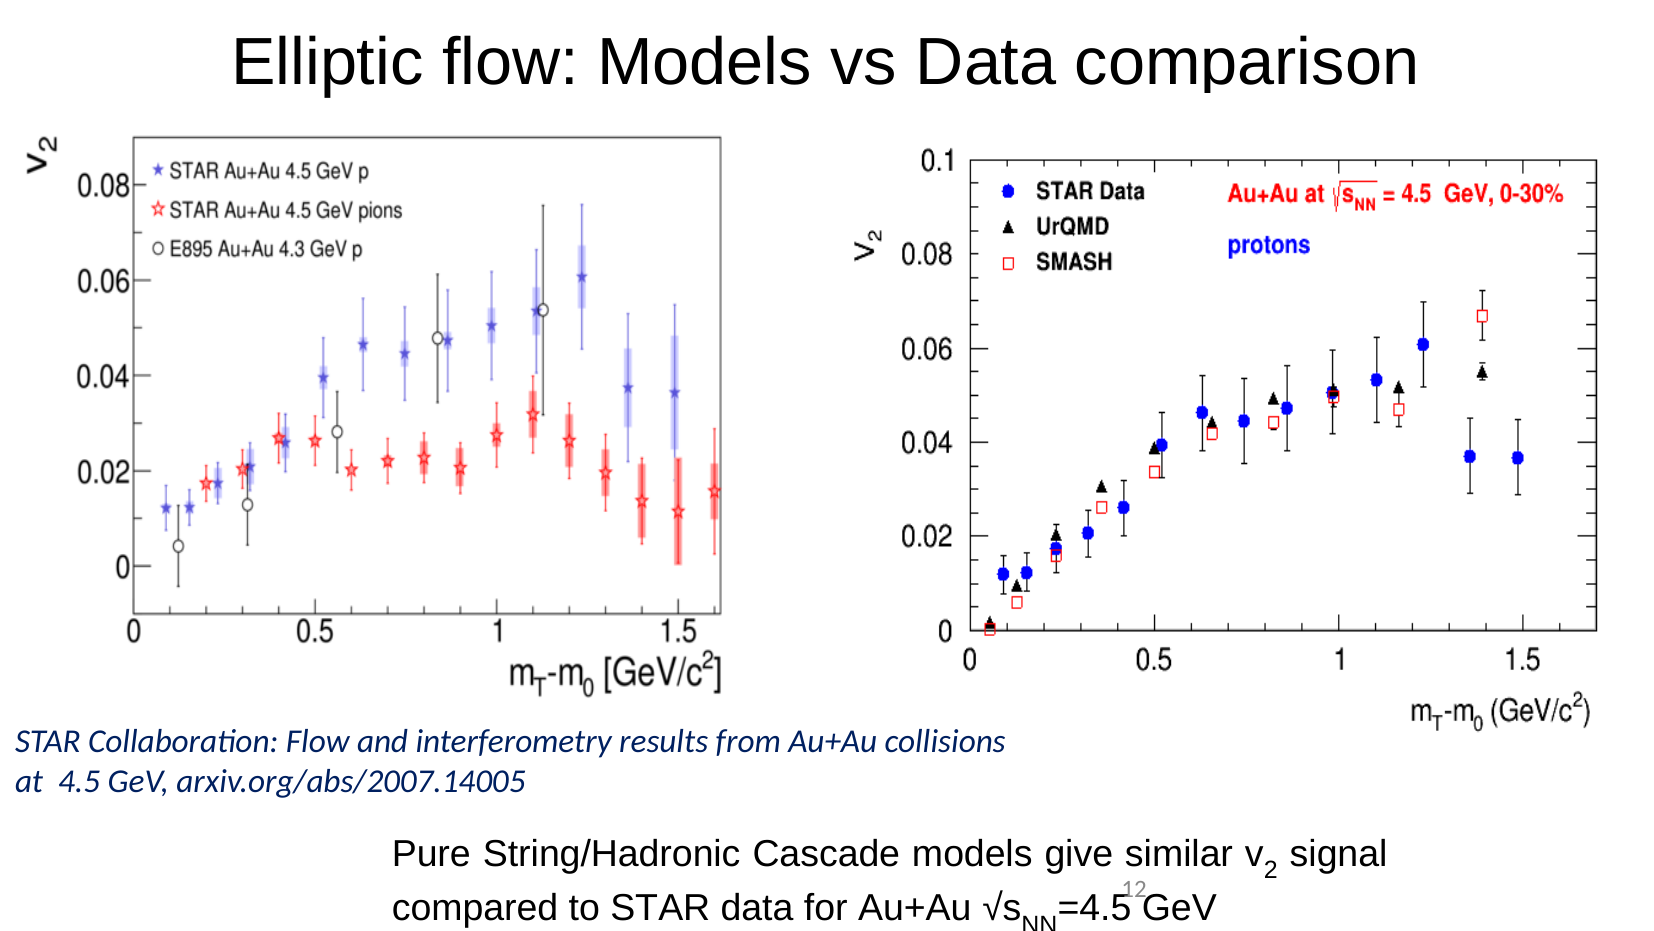

Elliptic flow: Models vs Data comparison
STAR Collaboration: Flow and interferometry results from Au+Au collisions at 4.5 GeV, arxiv.org/abs/2007.14005
Pure String/Hadronic Cascade models give similar v2 signal compared to STAR data for Au+Au √sNN=4.5 GeV